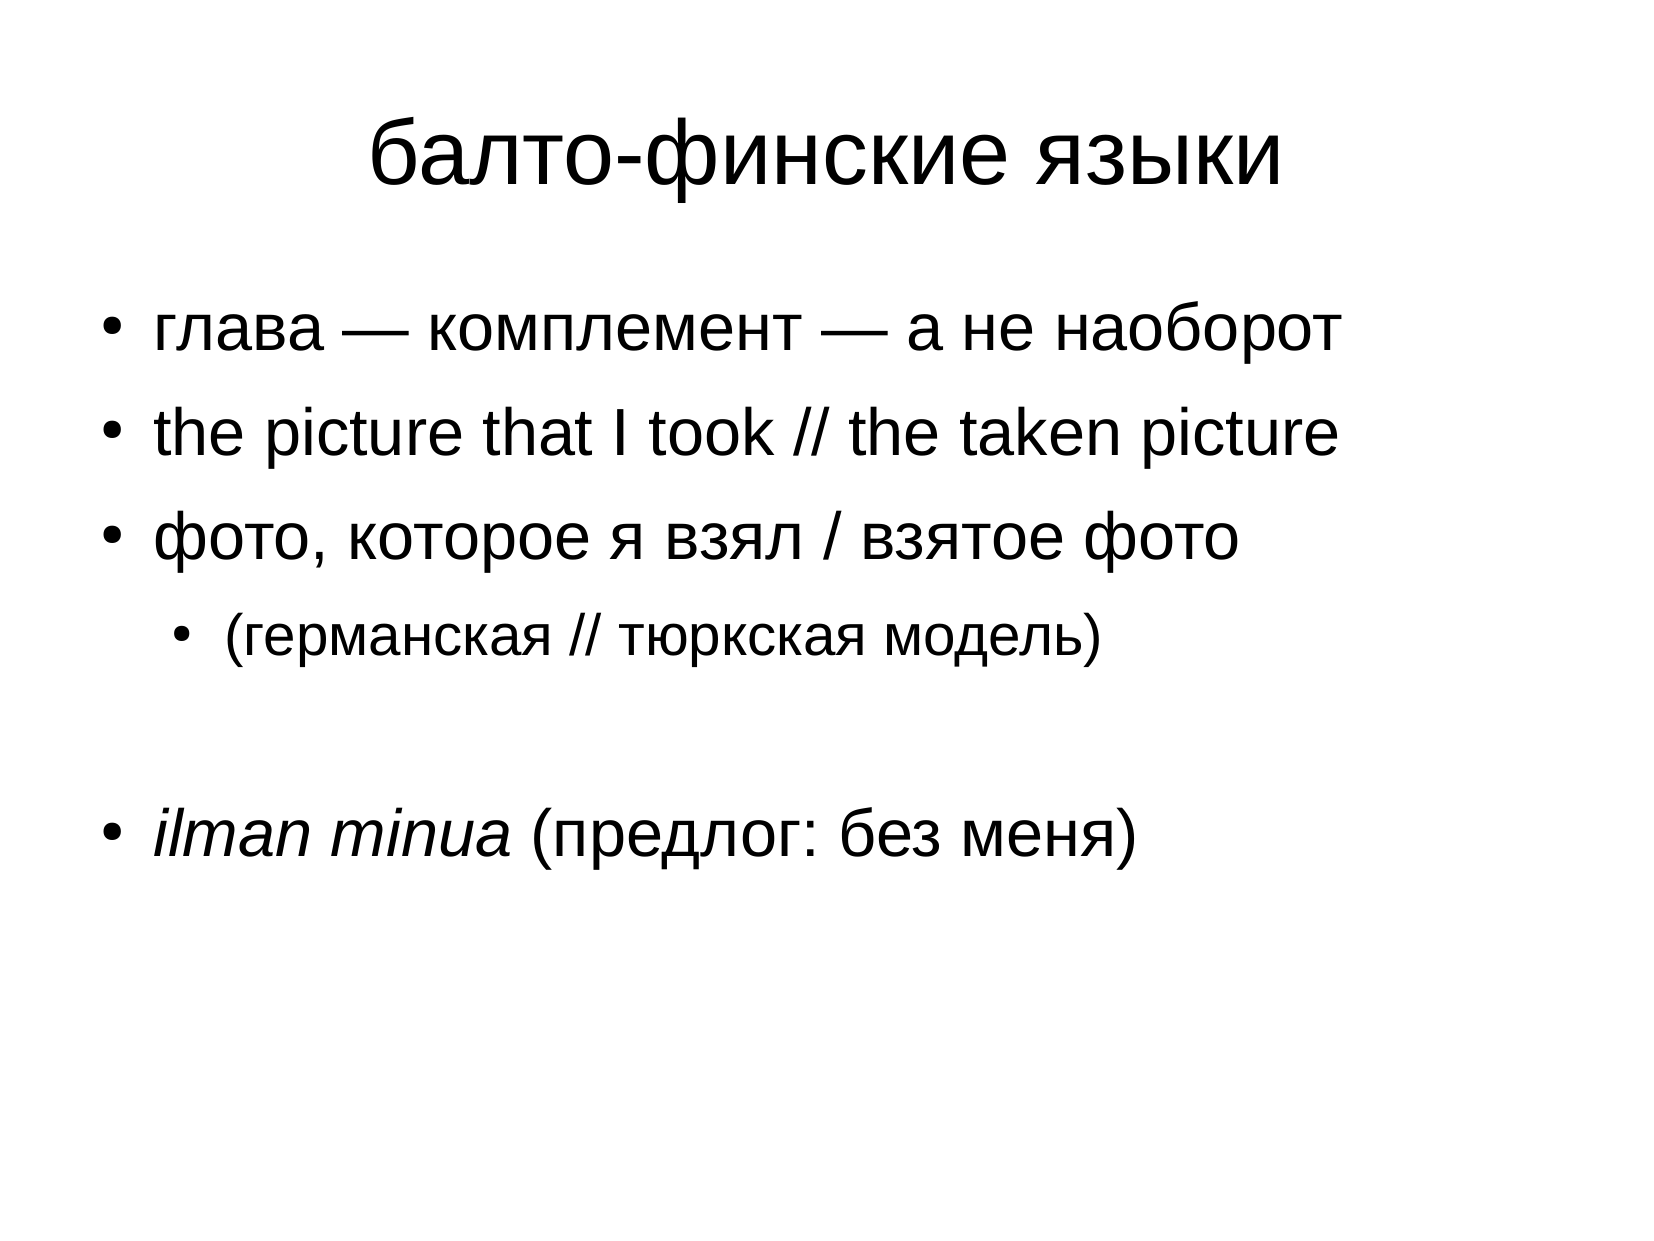

# балто-финские языки
глава — комплемент — а не наоборот
the picture that I took // the taken picture
фото, которое я взял / взятое фото
(германская // тюркская модель)
ilman minua (предлог: без меня)